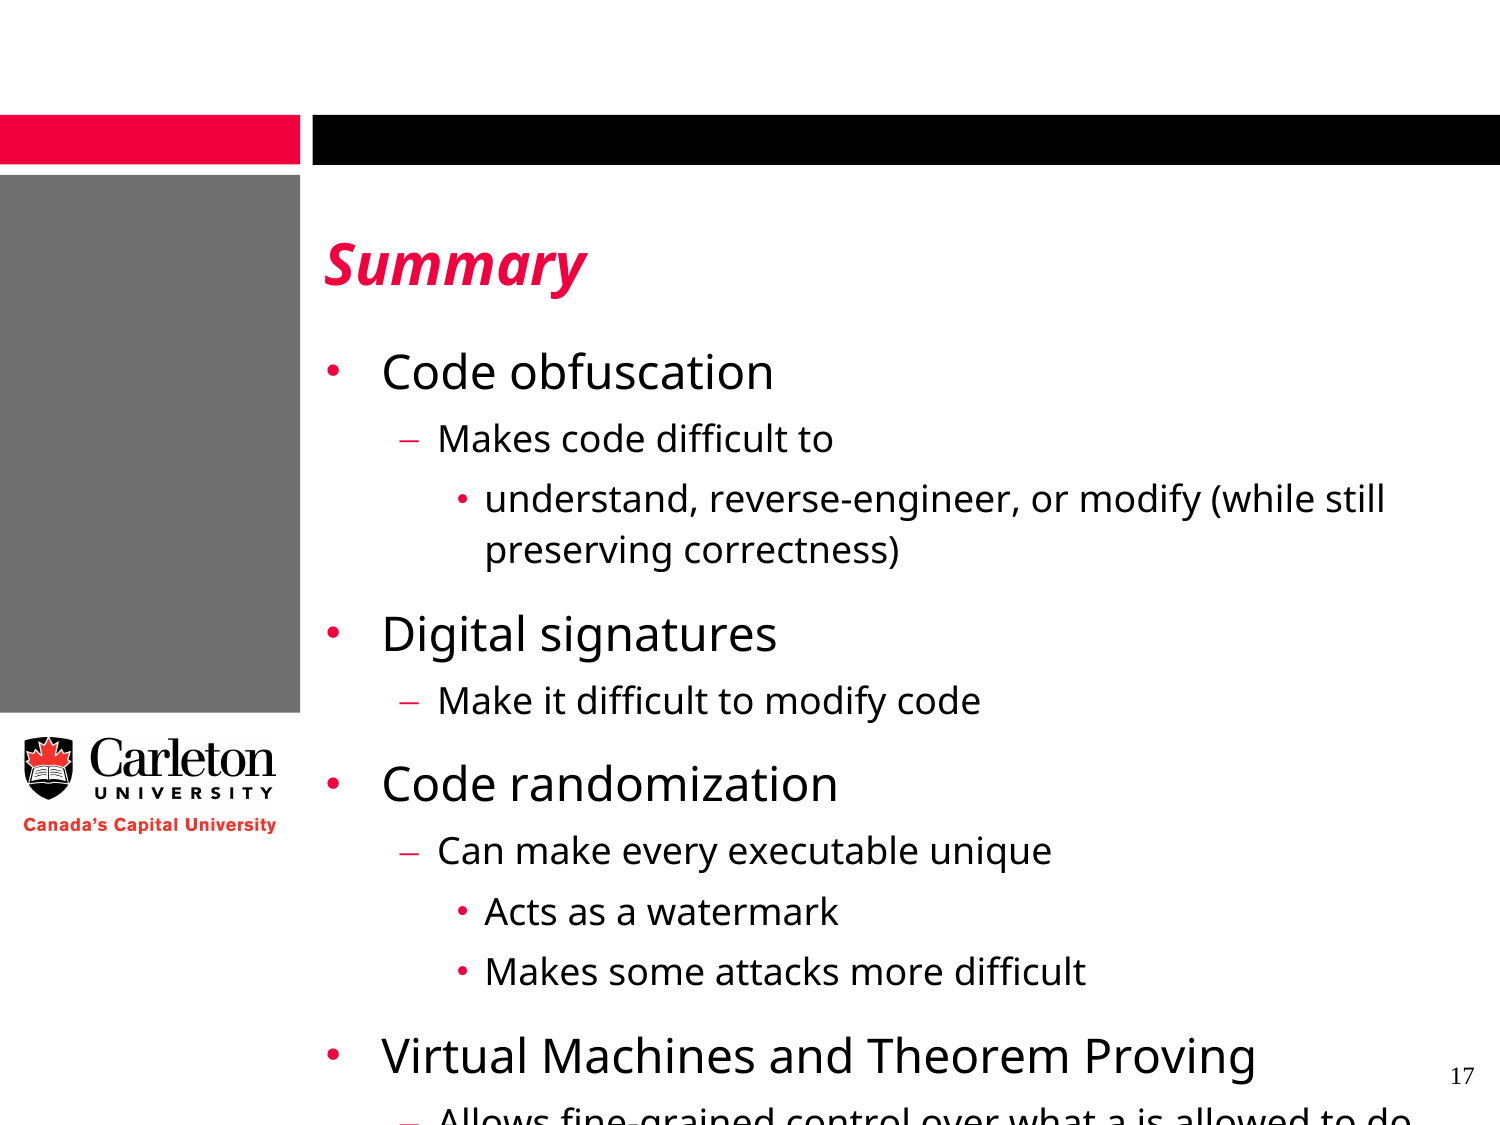

# Summary
Code obfuscation
Makes code difficult to
understand, reverse-engineer, or modify (while still preserving correctness)
Digital signatures
Make it difficult to modify code
Code randomization
Can make every executable unique
Acts as a watermark
Makes some attacks more difficult
Virtual Machines and Theorem Proving
Allows fine-grained control over what a is allowed to do
17